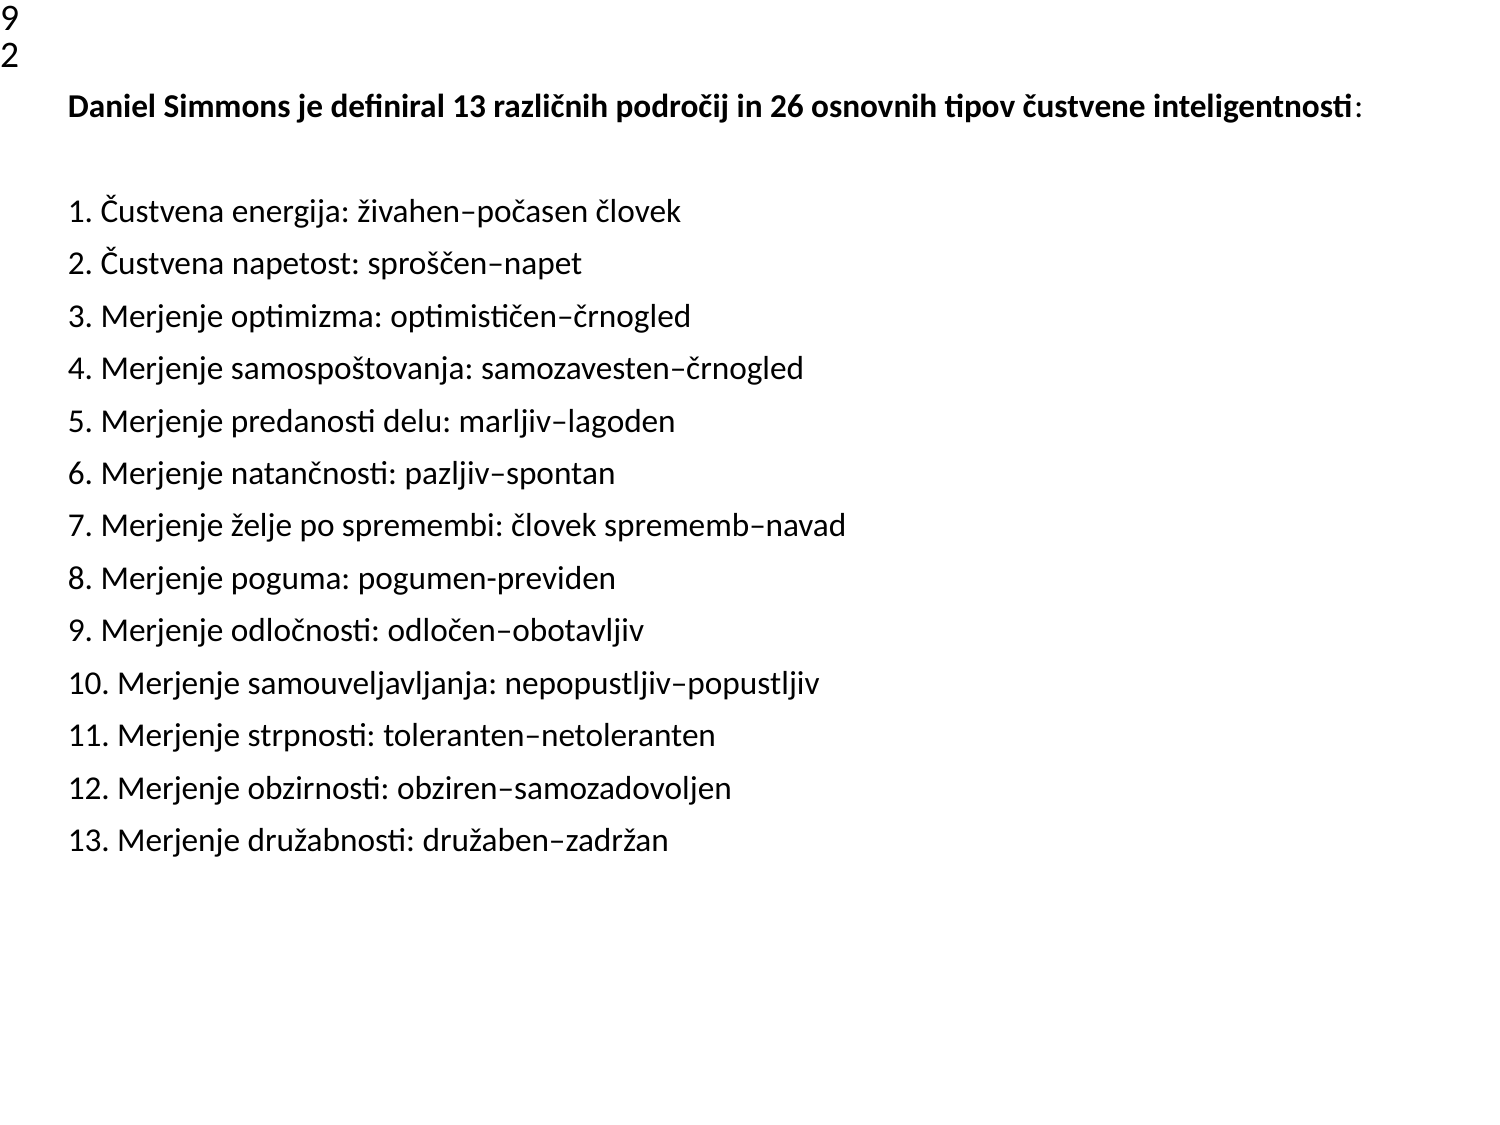

Daniel Simmons je definiral 13 različnih področij in 26 osnovnih tipov čustvene inteligentnosti:
1. Čustvena energija: živahen–počasen človek
2. Čustvena napetost: sproščen–napet
3. Merjenje optimizma: optimističen–črnogled
4. Merjenje samospoštovanja: samozavesten–črnogled
5. Merjenje predanosti delu: marljiv–lagoden
6. Merjenje natančnosti: pazljiv–spontan
7. Merjenje želje po spremembi: človek sprememb–navad
8. Merjenje poguma: pogumen-previden
9. Merjenje odločnosti: odločen–obotavljiv
10. Merjenje samouveljavljanja: nepopustljiv–popustljiv
11. Merjenje strpnosti: toleranten–netoleranten
12. Merjenje obzirnosti: obziren–samozadovoljen
13. Merjenje družabnosti: družaben–zadržan